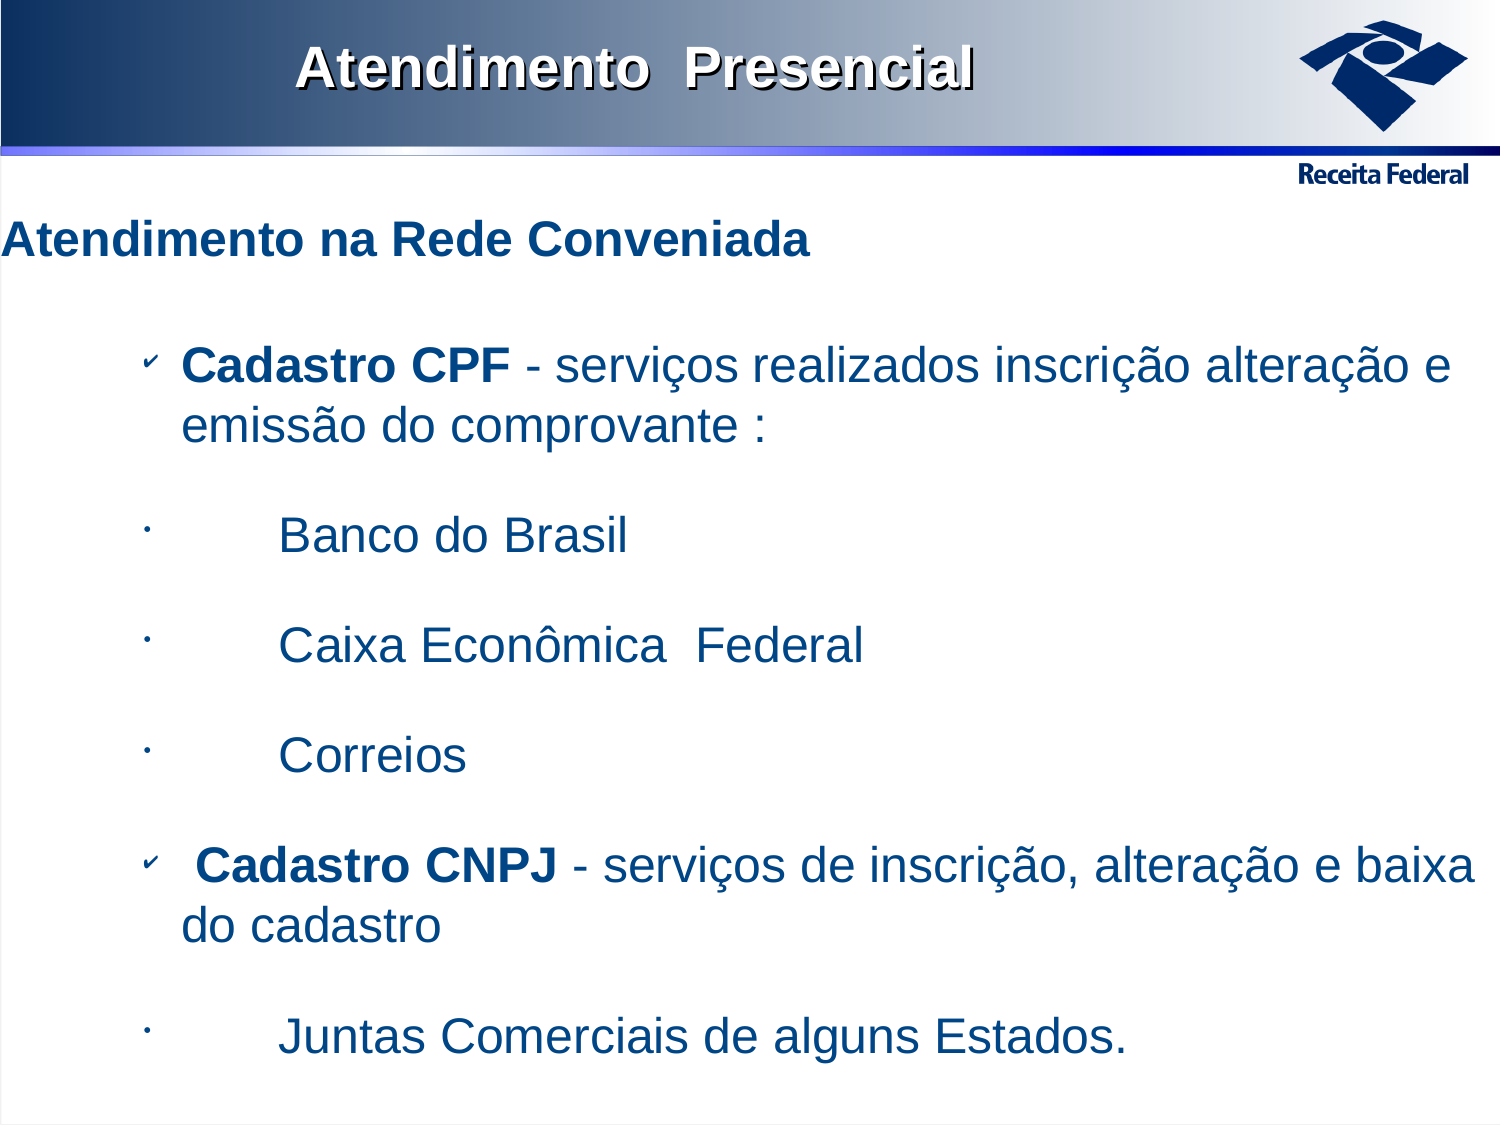

Atendimento Presencial
Atendimento na Rede Conveniada
#
Cadastro CPF - serviços realizados inscrição alteração e emissão do comprovante :
 Banco do Brasil
 Caixa Econômica Federal
 Correios
 Cadastro CNPJ - serviços de inscrição, alteração e baixa do cadastro
 Juntas Comerciais de alguns Estados.